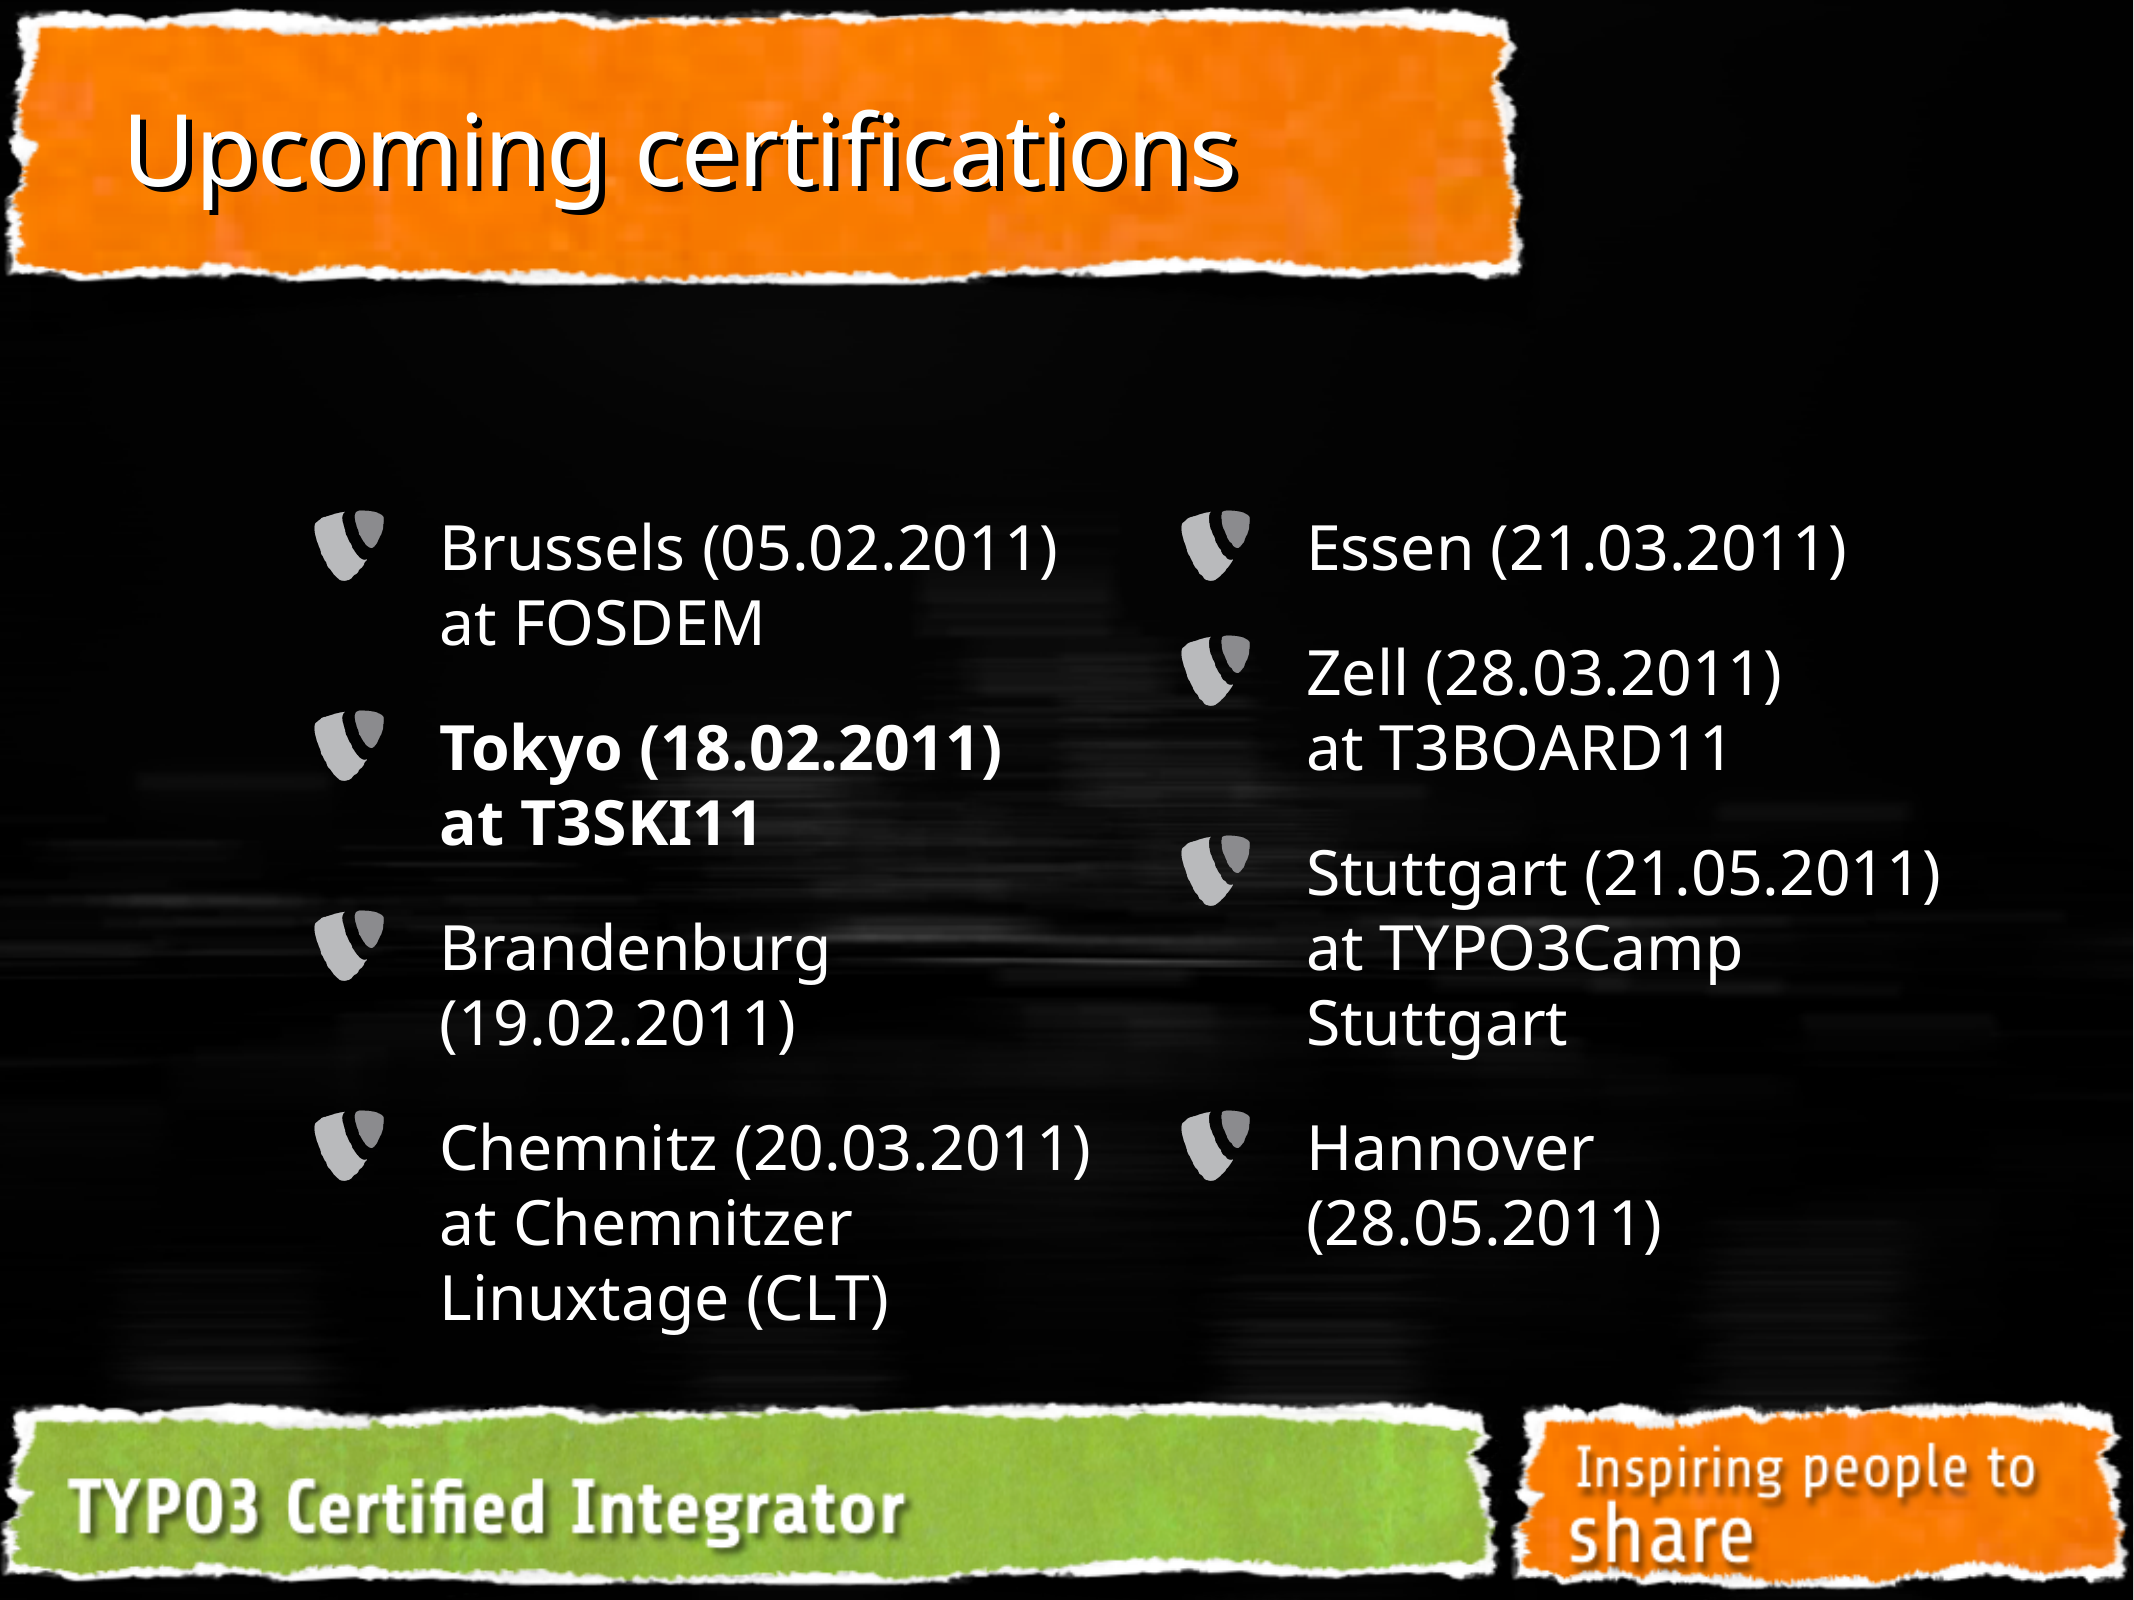

# Upcoming certifications
Brussels (05.02.2011)
at FOSDEM
Tokyo (18.02.2011)
at T3SKI11
Brandenburg (19.02.2011)
Chemnitz (20.03.2011)
at Chemnitzer
Linuxtage (CLT)
Essen (21.03.2011)
Zell (28.03.2011)
at T3BOARD11
Stuttgart (21.05.2011)
at TYPO3Camp Stuttgart
Hannover (28.05.2011)